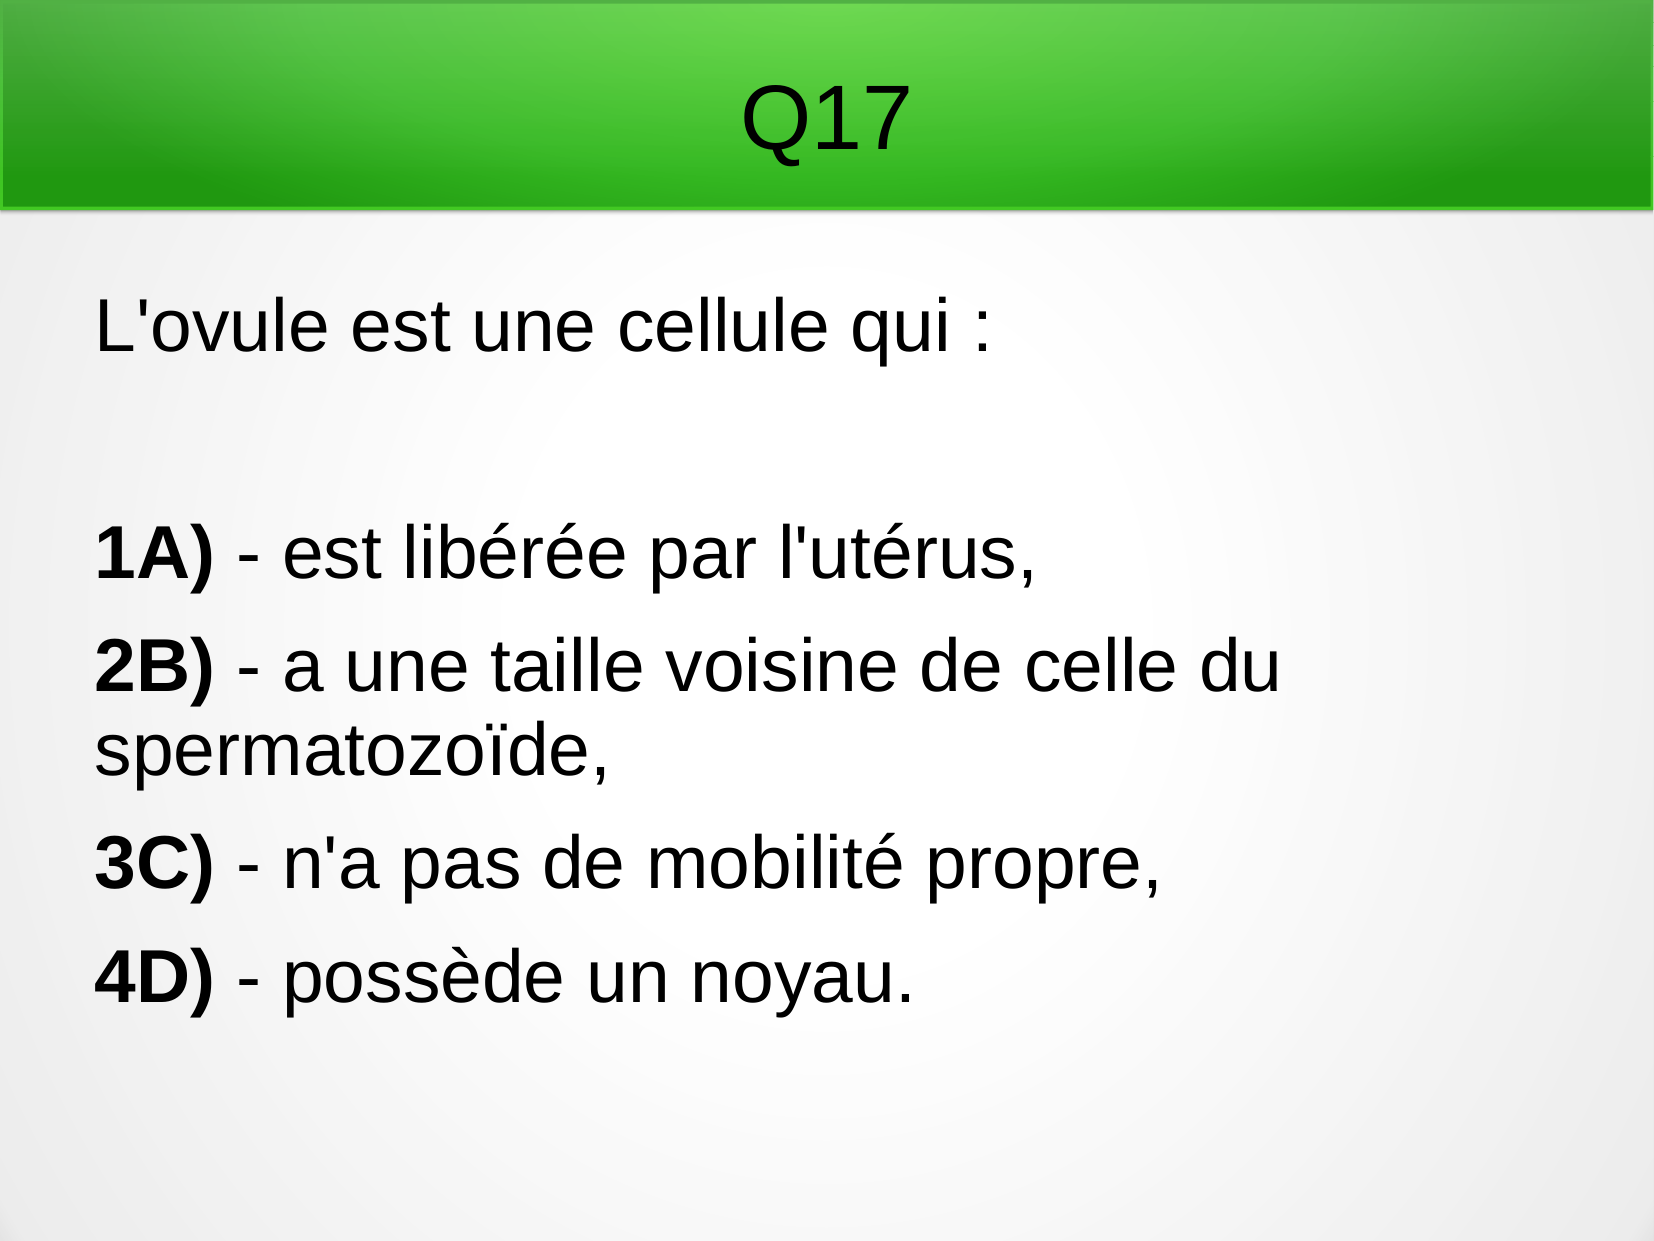

# Q17
L'ovule est une cellule qui :
1A) - est libérée par l'utérus,
2B) - a une taille voisine de celle du spermatozoïde,
3C) - n'a pas de mobilité propre,
4D) - possède un noyau.